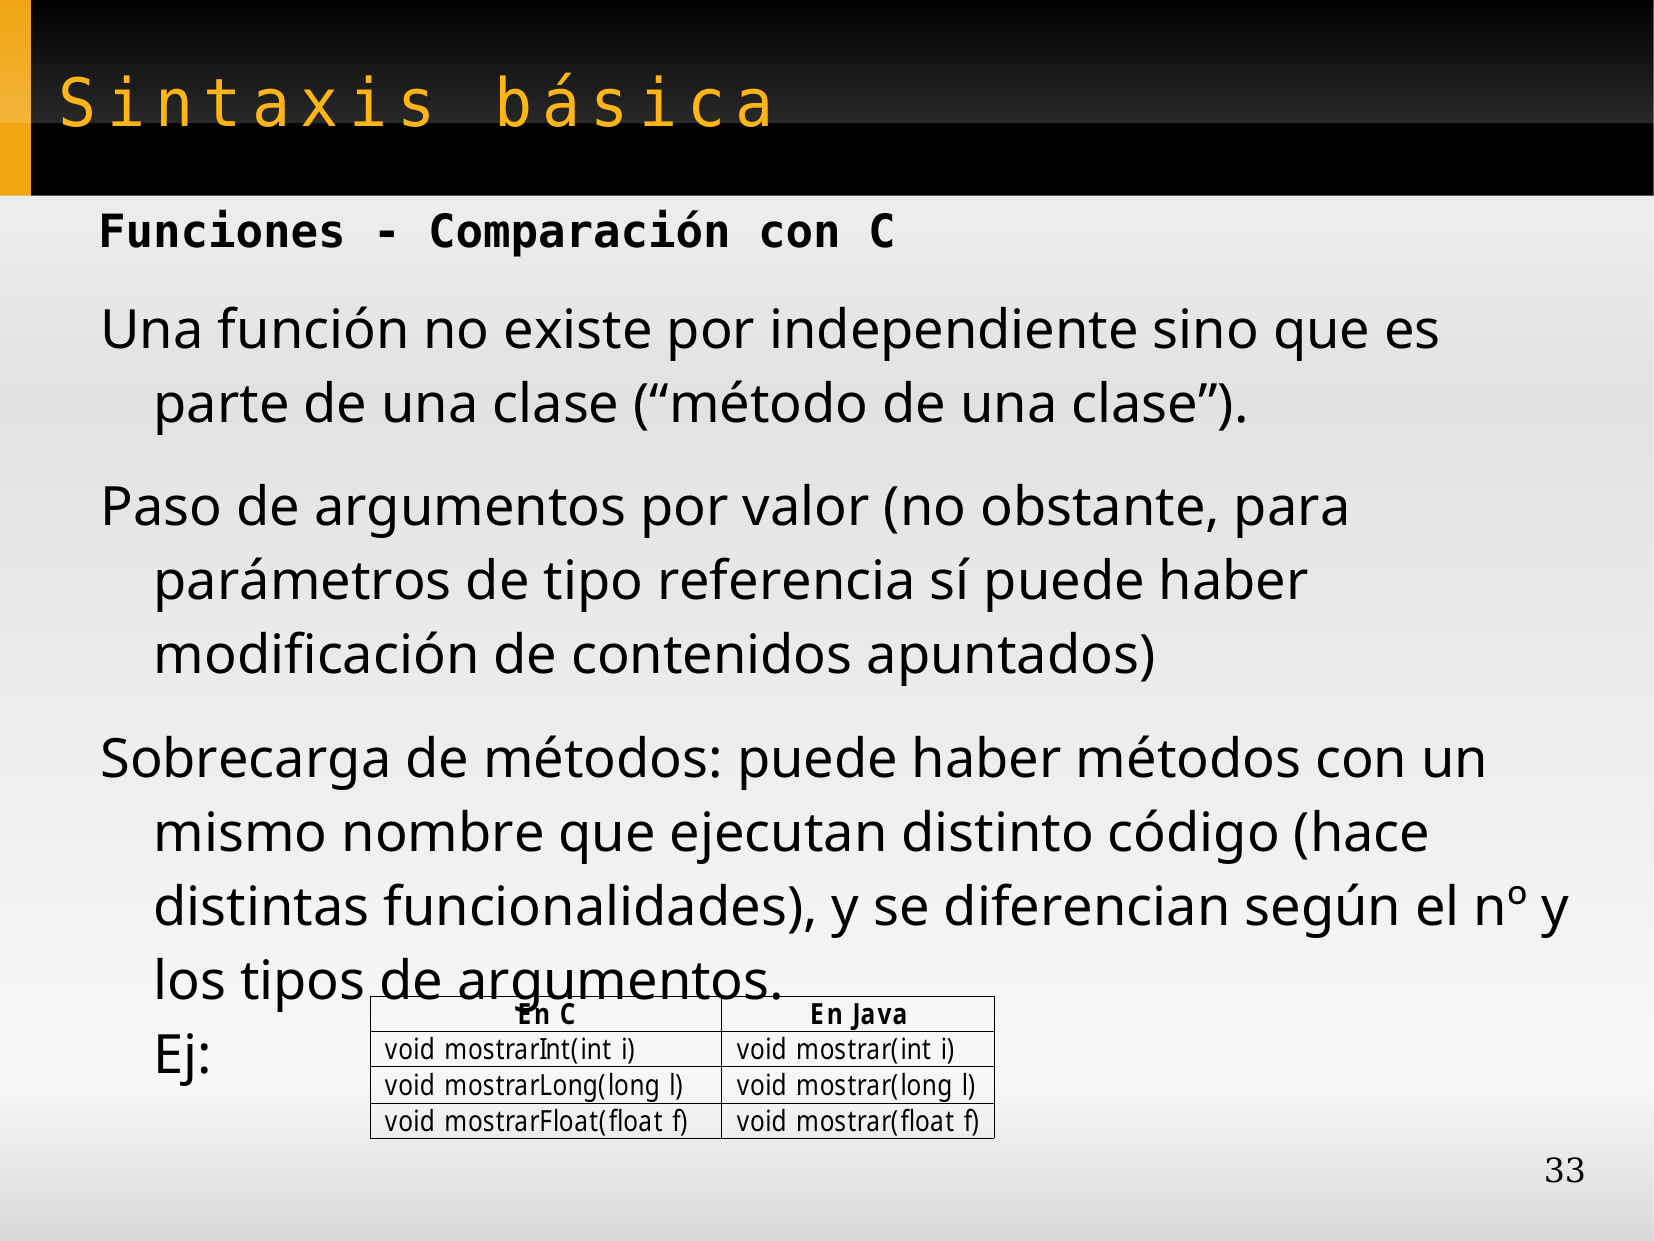

# Sintaxis básica
Funciones - Comparación con C
Una función no existe por independiente sino que es parte de una clase (“método de una clase”).
Paso de argumentos por valor (no obstante, para parámetros de tipo referencia sí puede haber modificación de contenidos apuntados)
Sobrecarga de métodos: puede haber métodos con un mismo nombre que ejecutan distinto código (hace distintas funcionalidades), y se diferencian según el nº y los tipos de argumentos.
Ej:
33